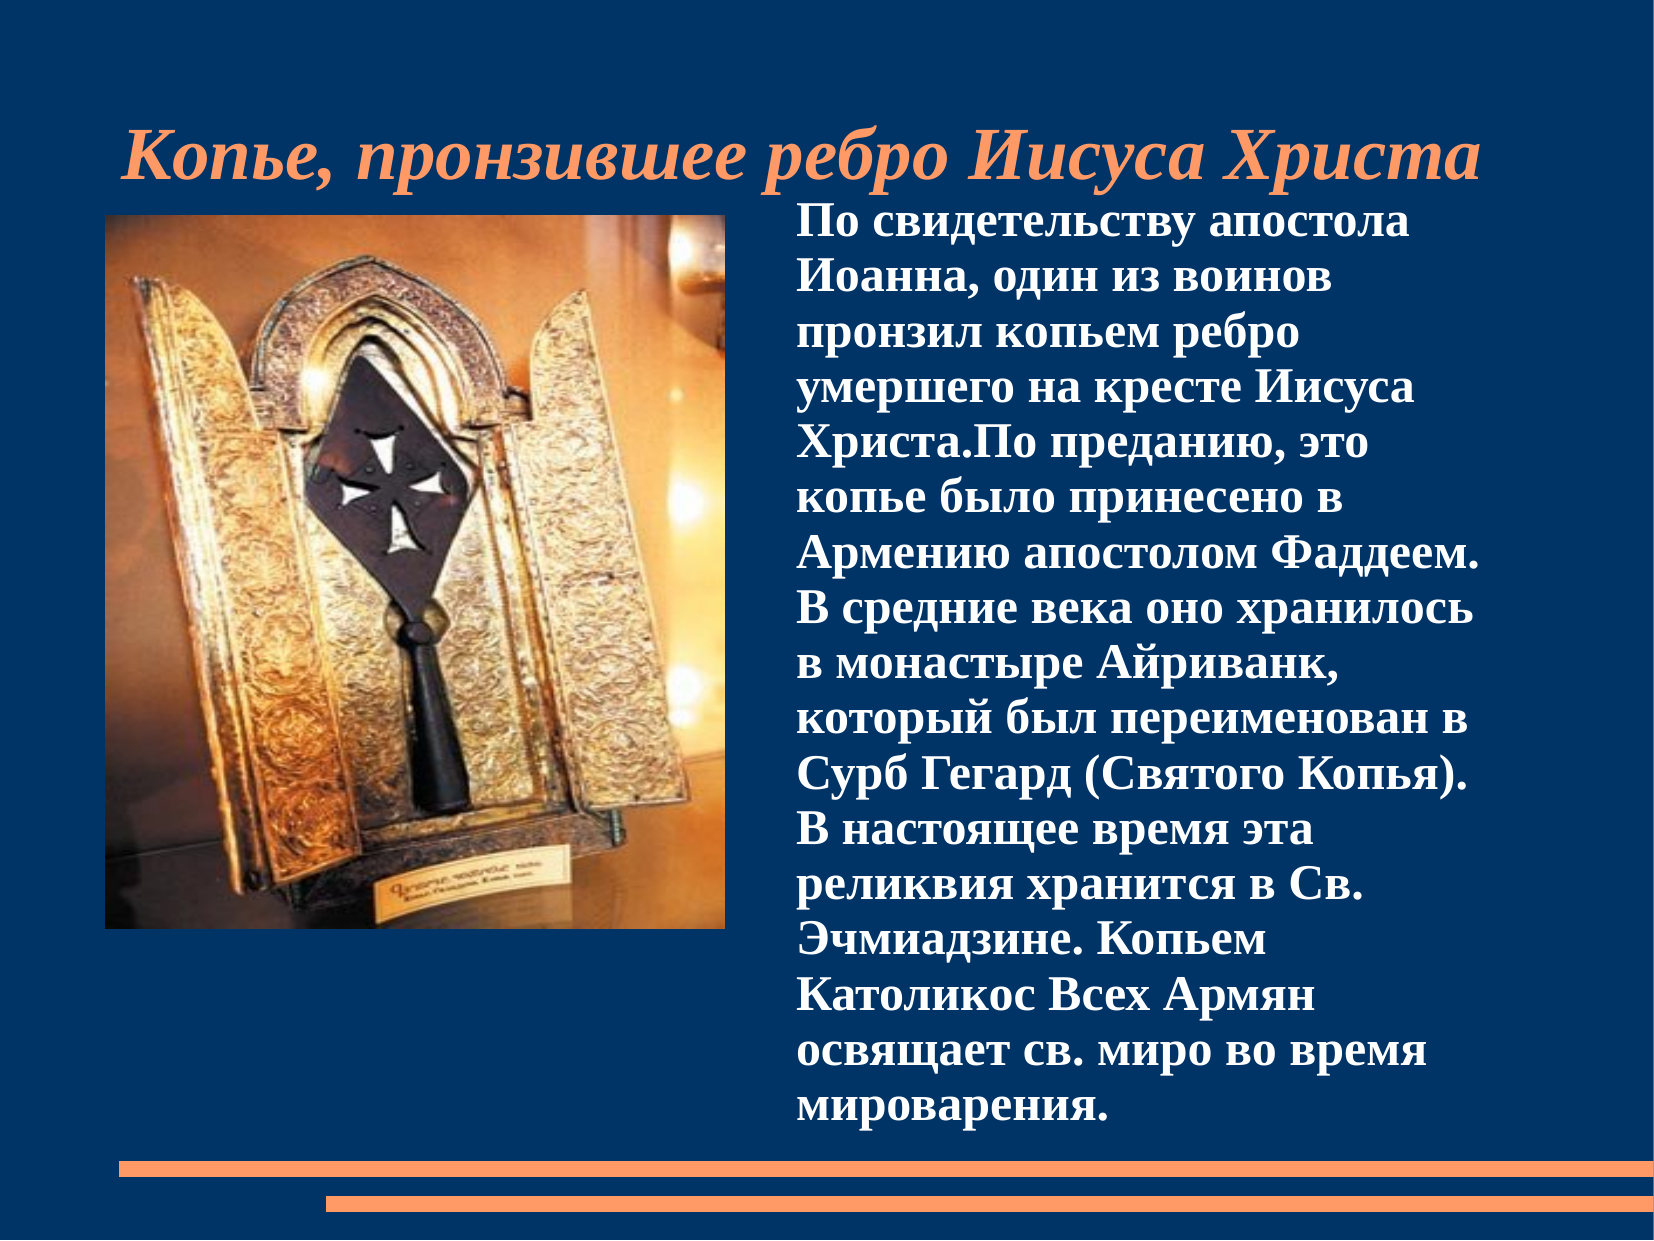

# Копье, пронзившее ребро Иисуса Христа
По свидетельству апостола Иоанна, один из воинов пронзил копьем ребро умершего на кресте Иисуса Христа.По преданию, это копье было принесено в Армению апостолом Фаддеем. В средние века оно хранилось в монастыре Айриванк, который был переименован в Сурб Гегард (Святого Копья). В настоящее время эта реликвия хранится в Св. Эчмиадзине. Копьем Католикос Всех Армян освящает св. миро во время мироварения.